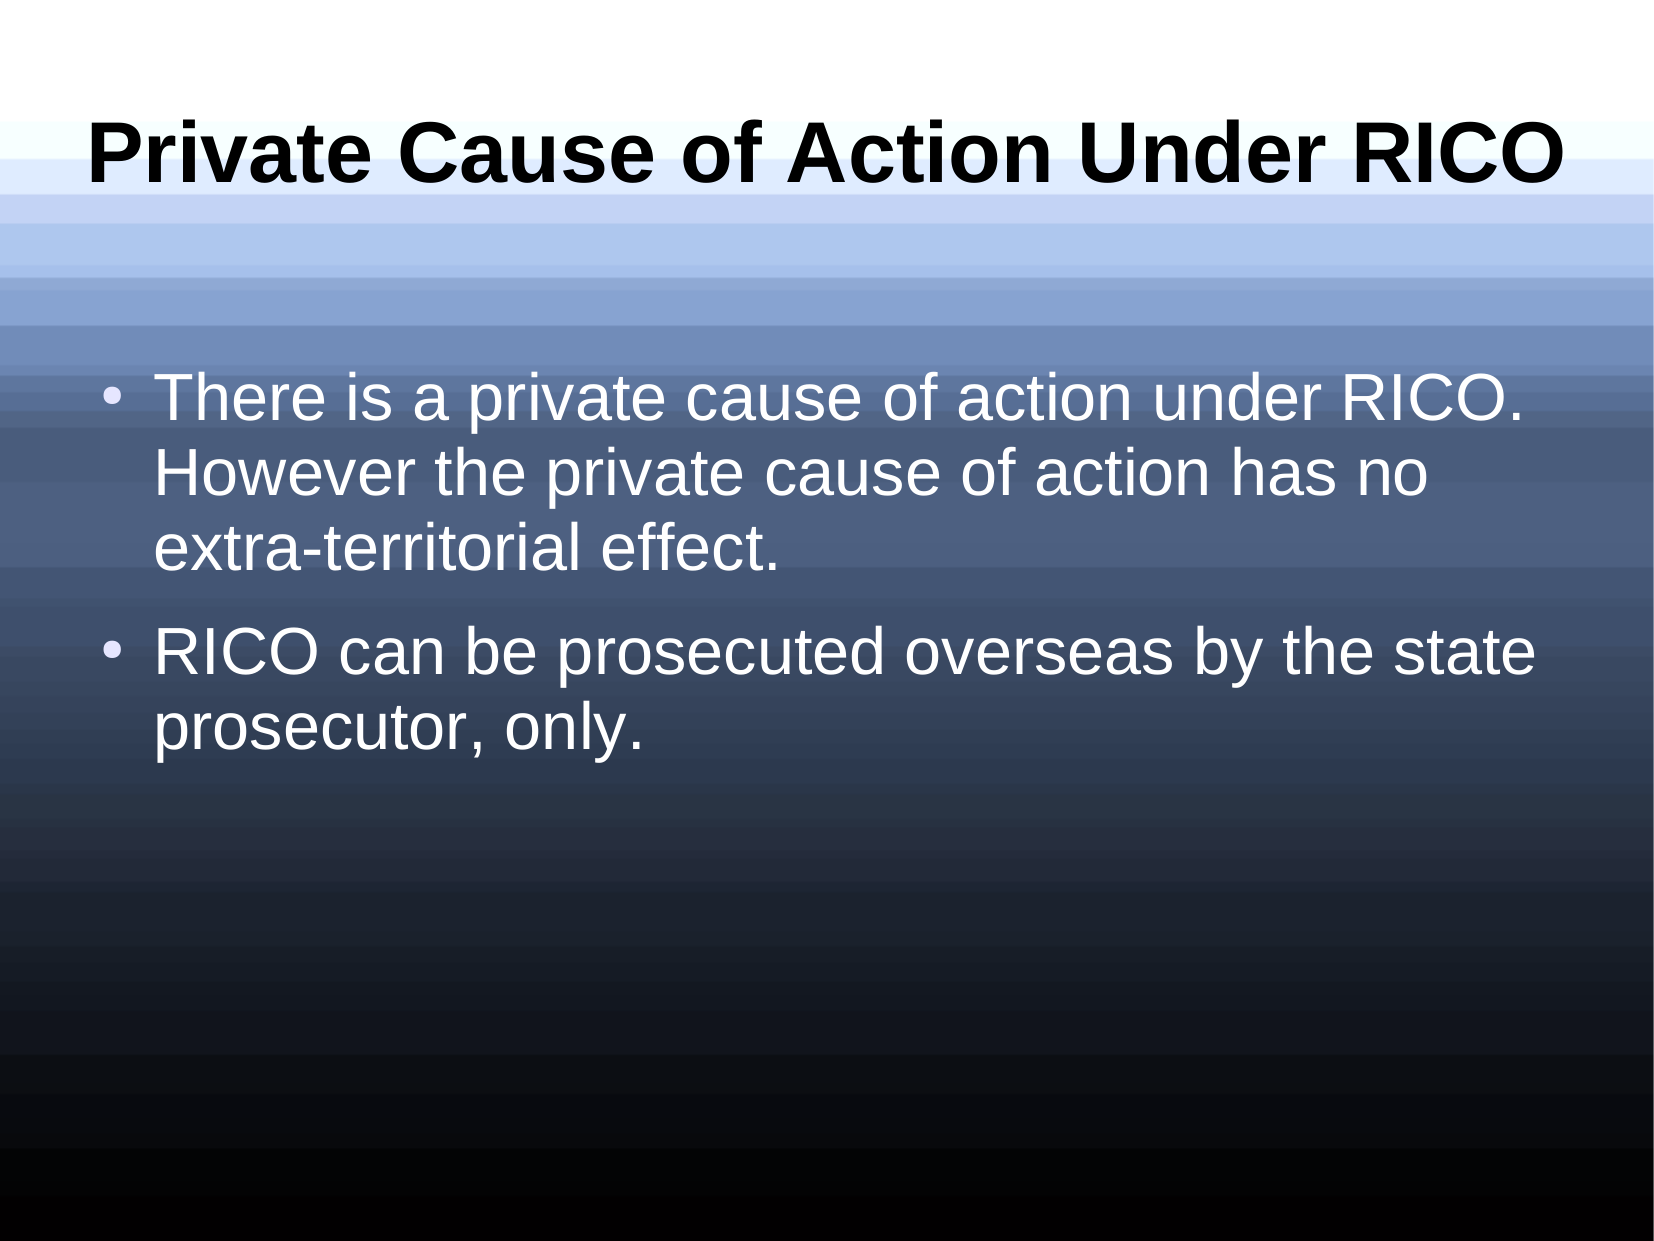

# Private Cause of Action Under RICO
There is a private cause of action under RICO. However the private cause of action has no extra-territorial effect.
RICO can be prosecuted overseas by the state prosecutor, only.